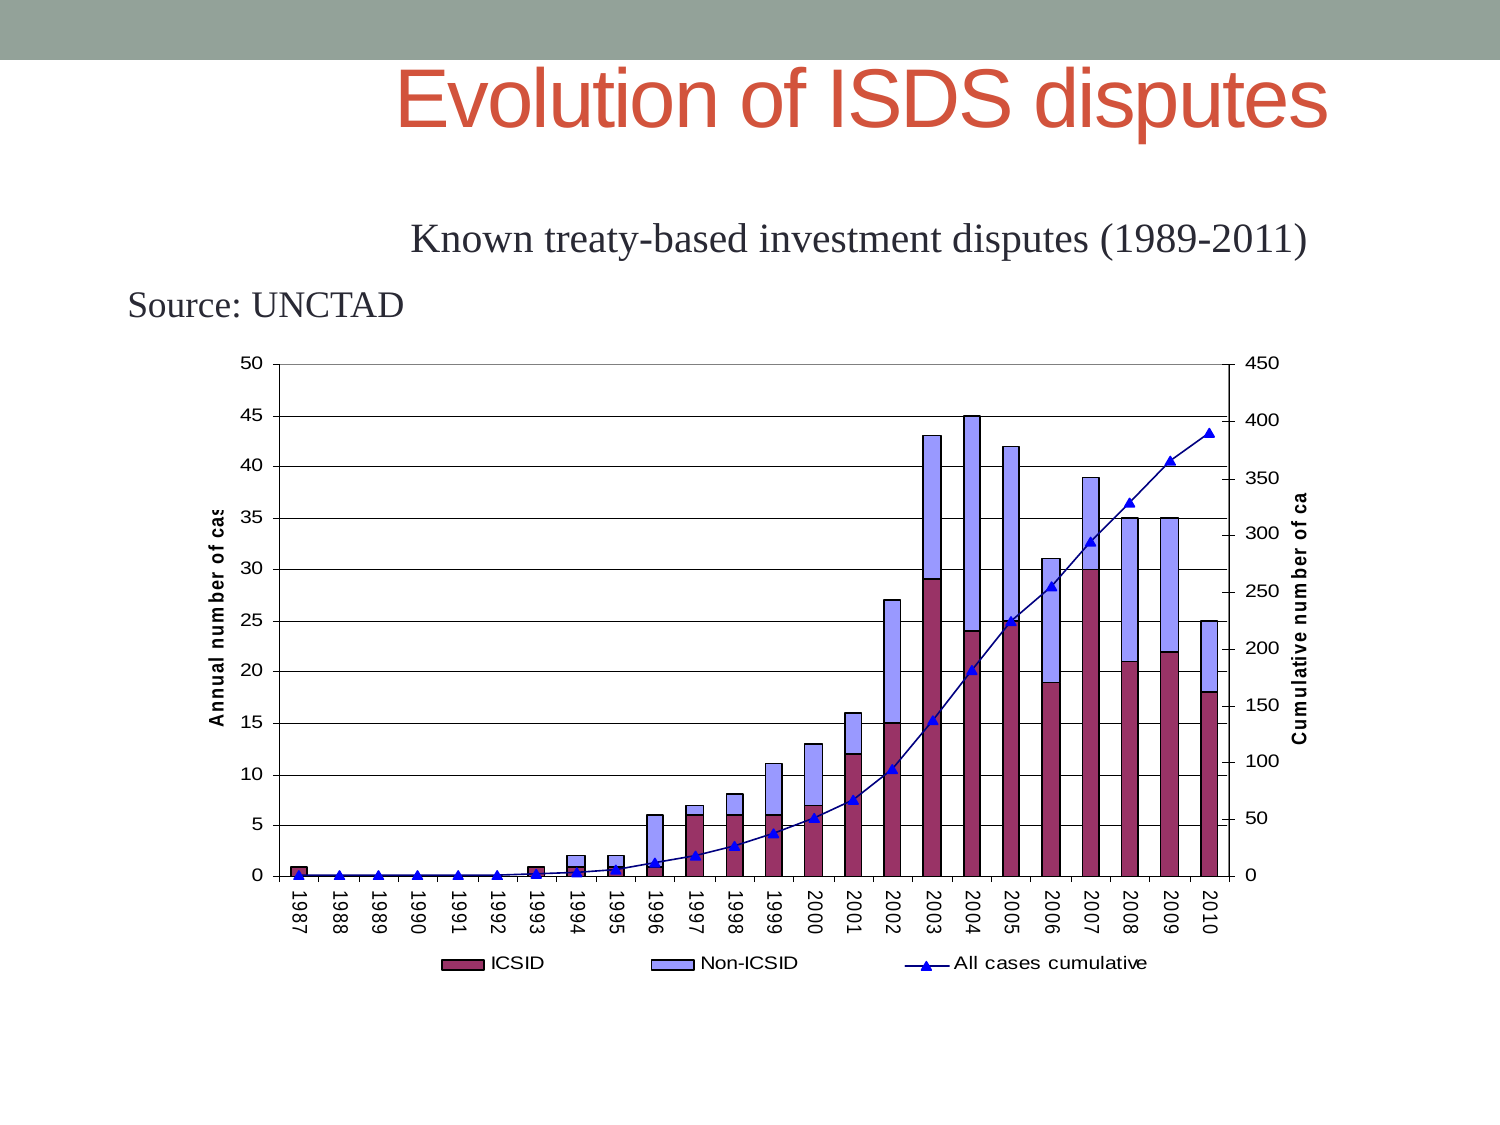

# Evolution of ISDS disputes
 Known treaty-based investment disputes (1989-2011)
Source: UNCTAD, ISDS database
Source: UNCTAD